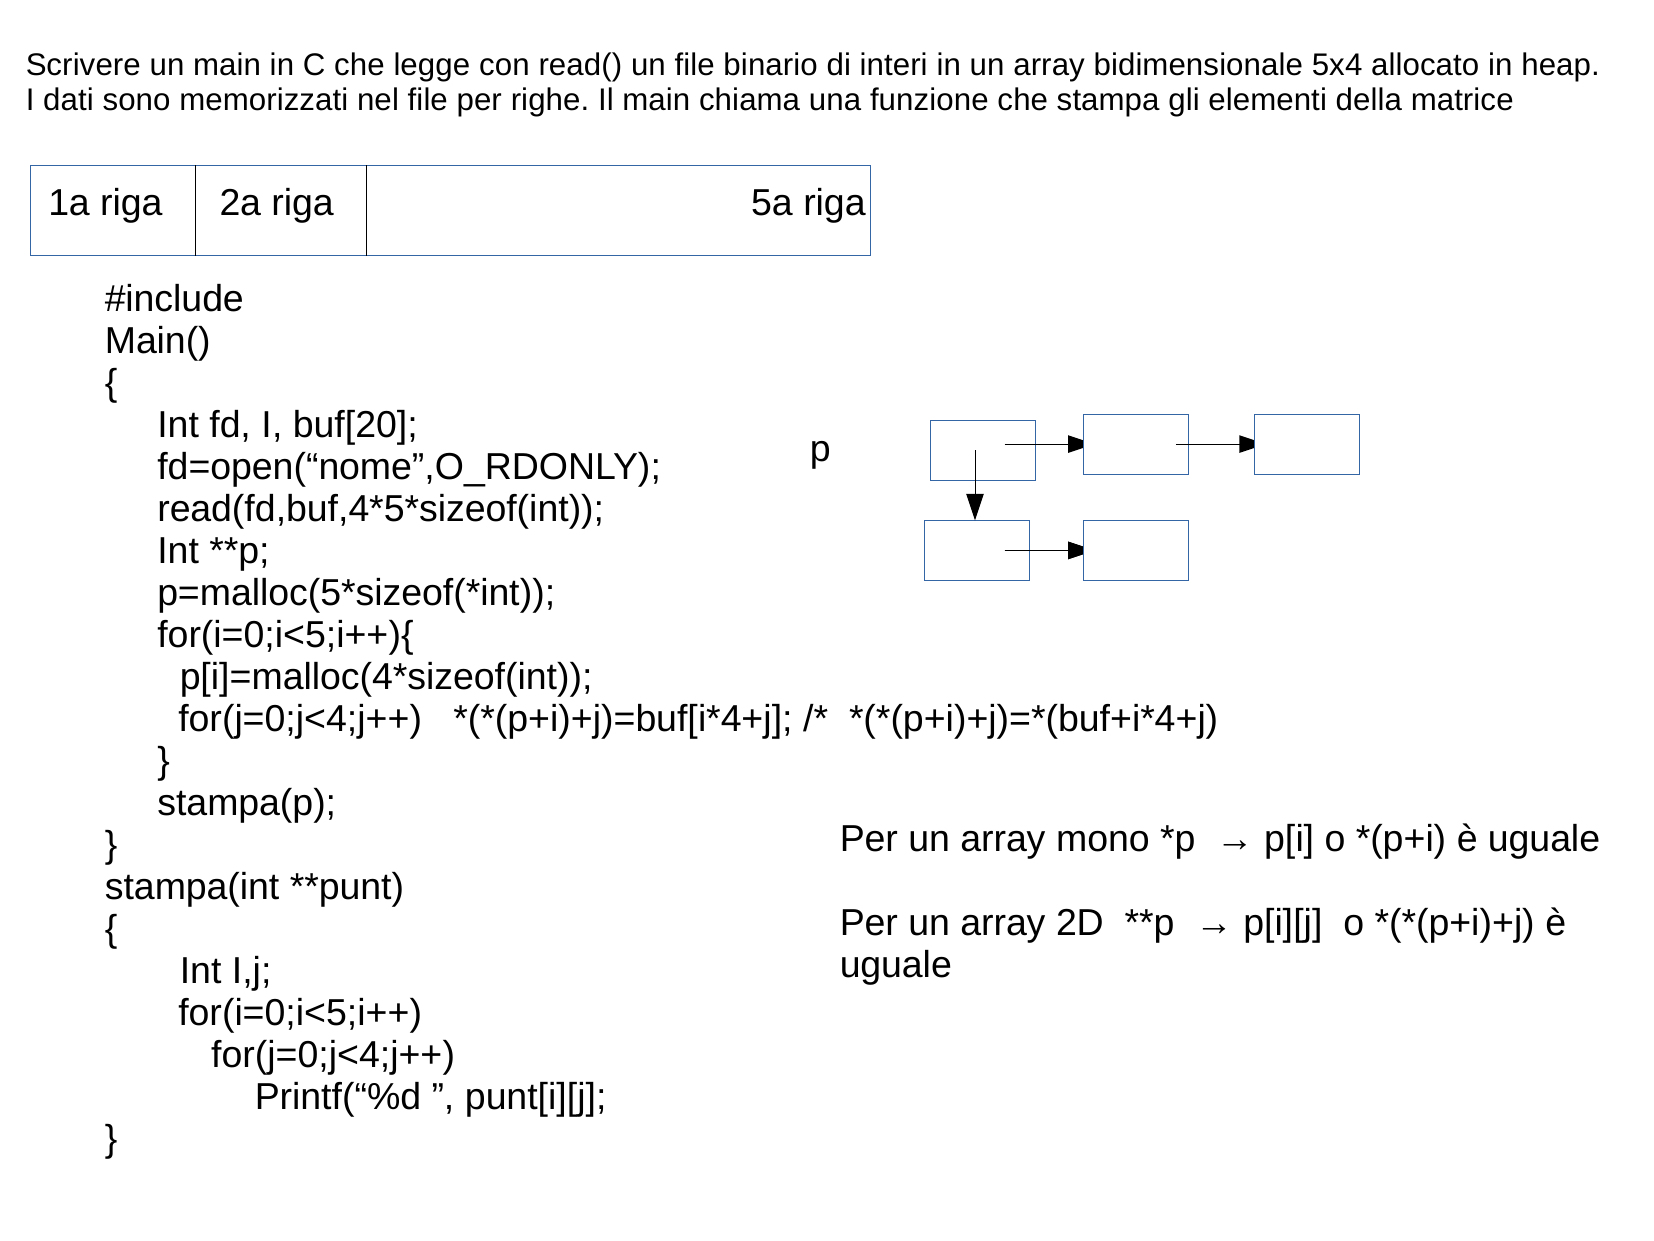

Scrivere un main in C che legge con read() un file binario di interi in un array bidimensionale 5x4 allocato in heap. I dati sono memorizzati nel file per righe. Il main chiama una funzione che stampa gli elementi della matrice
1a riga
2a riga
5a riga
#include
Main()
{
 Int fd, I, buf[20];
 fd=open(“nome”,O_RDONLY);
 read(fd,buf,4*5*sizeof(int));
 Int **p;
 p=malloc(5*sizeof(*int));
 for(i=0;i<5;i++){
	p[i]=malloc(4*sizeof(int));
 for(j=0;j<4;j++) *(*(p+i)+j)=buf[i*4+j]; /* *(*(p+i)+j)=*(buf+i*4+j)
 }
 stampa(p);
}
stampa(int **punt)
{
	Int I,j;
 for(i=0;i<5;i++)
	 for(j=0;j<4;j++)
		Printf(“%d ”, punt[i][j];
}
p
Per un array mono *p → p[i] o *(p+i) è uguale
Per un array 2D **p → p[i][j] o *(*(p+i)+j) è uguale